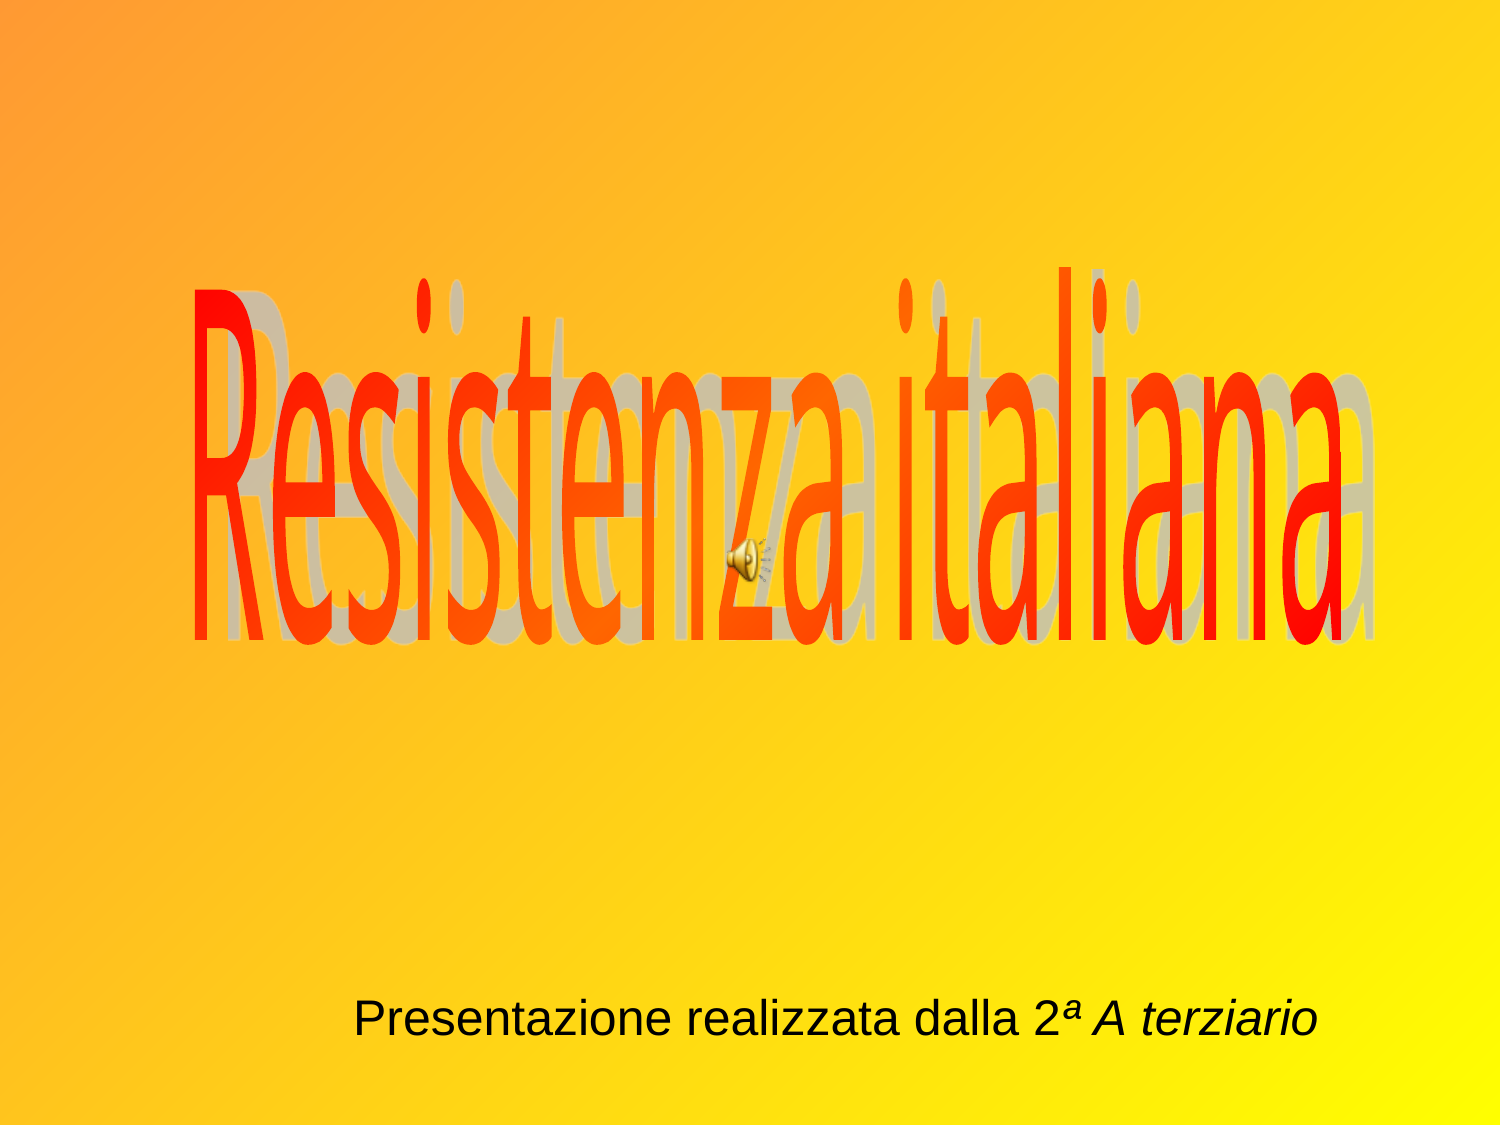

Resistenza italiana
# Presentazione realizzata dalla 2ª A terziario